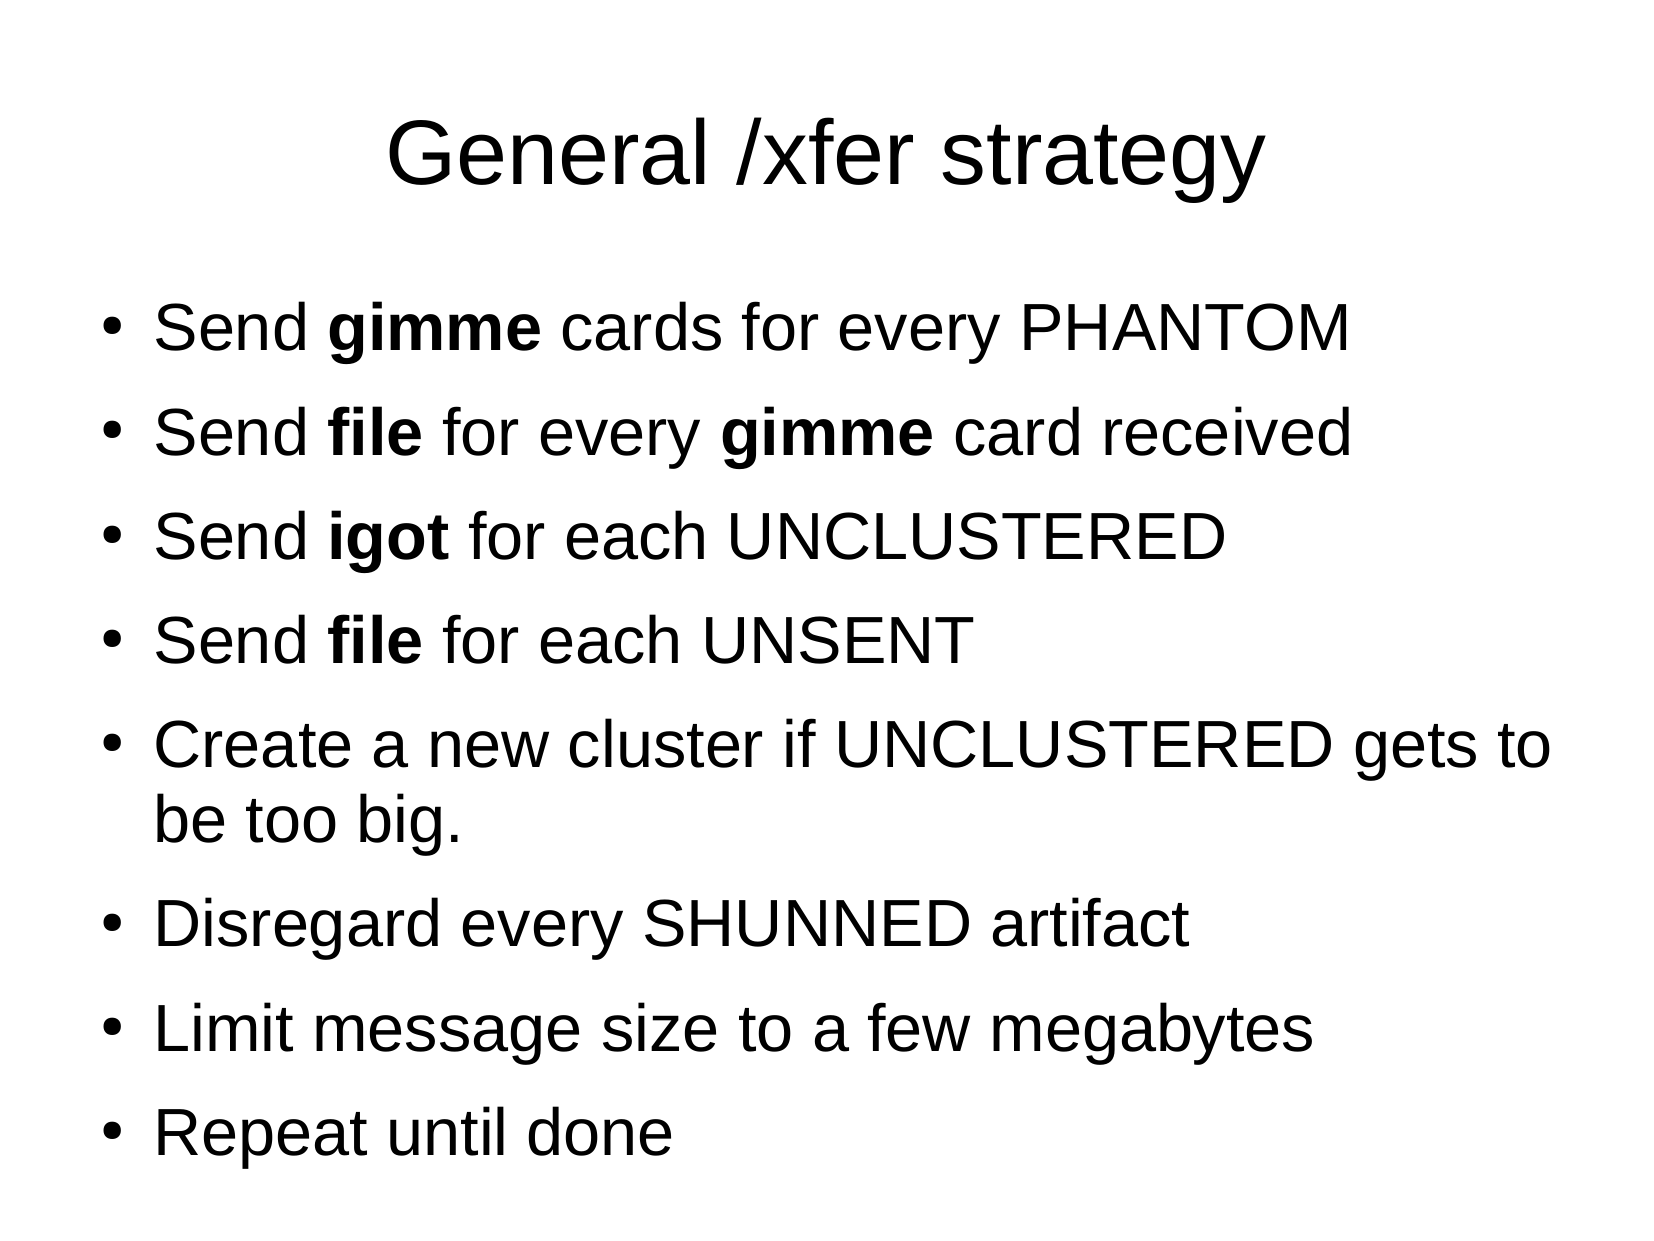

# General /xfer strategy
Send gimme cards for every PHANTOM
Send file for every gimme card received
Send igot for each UNCLUSTERED
Send file for each UNSENT
Create a new cluster if UNCLUSTERED gets to be too big.
Disregard every SHUNNED artifact
Limit message size to a few megabytes
Repeat until done